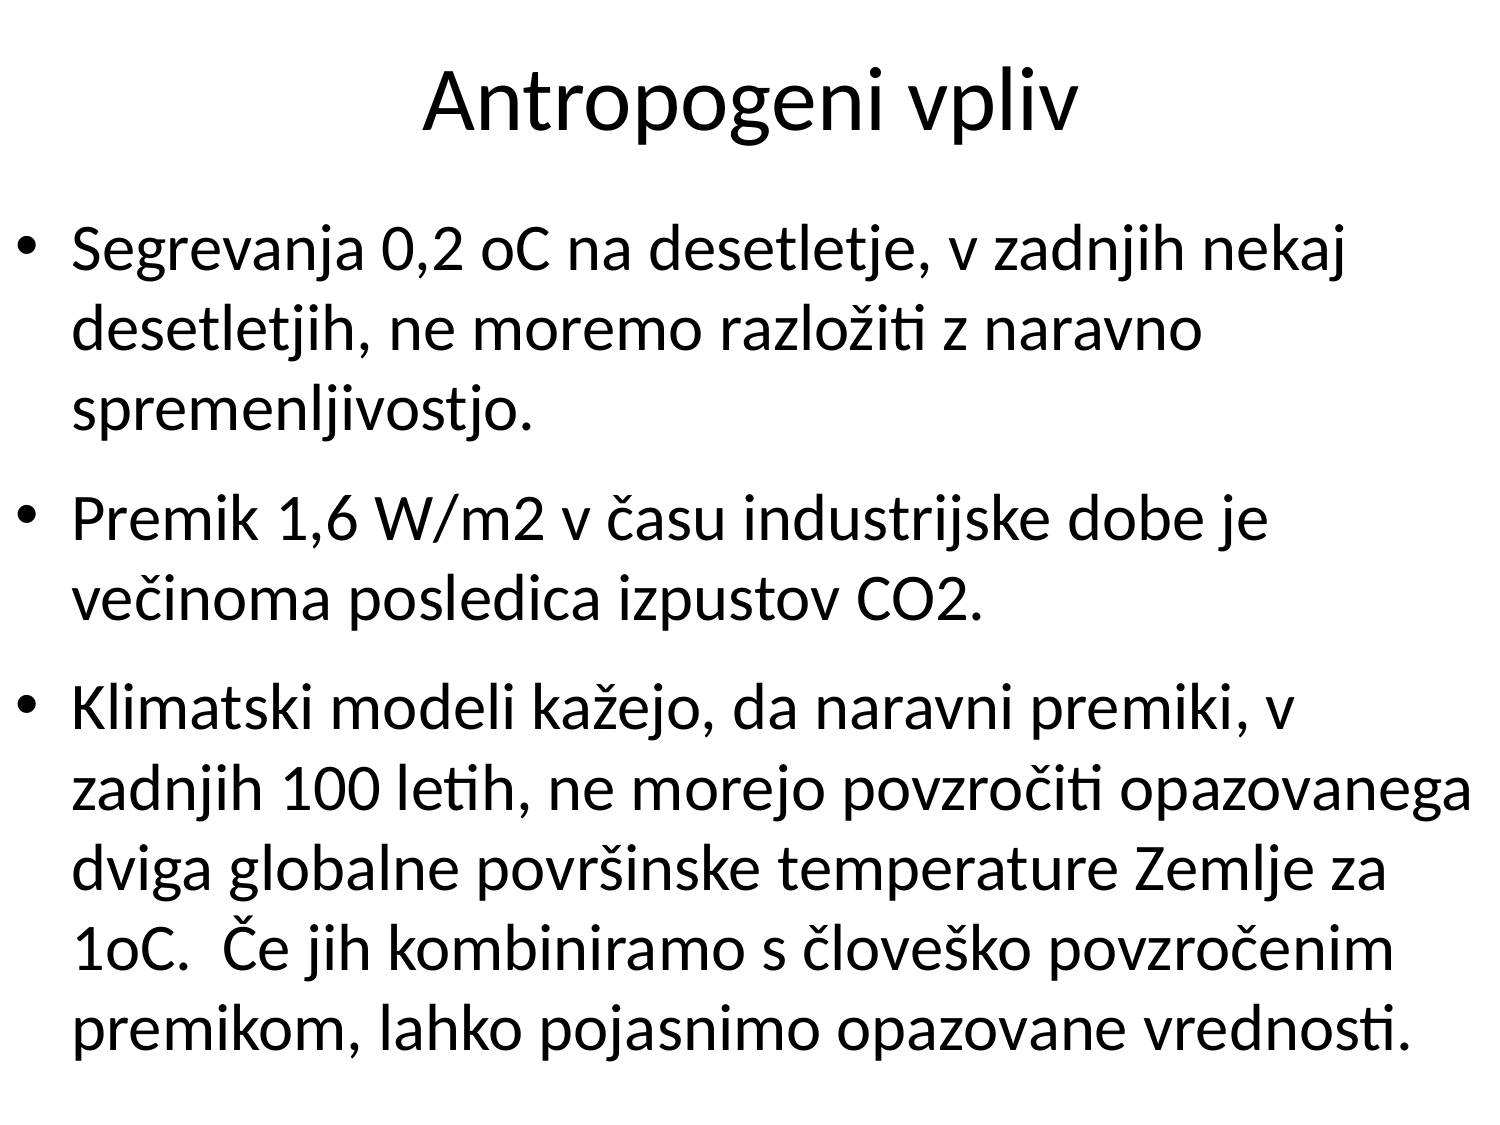

# Antropogeni vpliv
Segrevanja 0,2 oC na desetletje, v zadnjih nekaj desetletjih, ne moremo razložiti z naravno spremenljivostjo.
Premik 1,6 W/m2 v času industrijske dobe je večinoma posledica izpustov CO2.
Klimatski modeli kažejo, da naravni premiki, v zadnjih 100 letih, ne morejo povzročiti opazovanega dviga globalne površinske temperature Zemlje za 1oC. Če jih kombiniramo s človeško povzročenim premikom, lahko pojasnimo opazovane vrednosti.